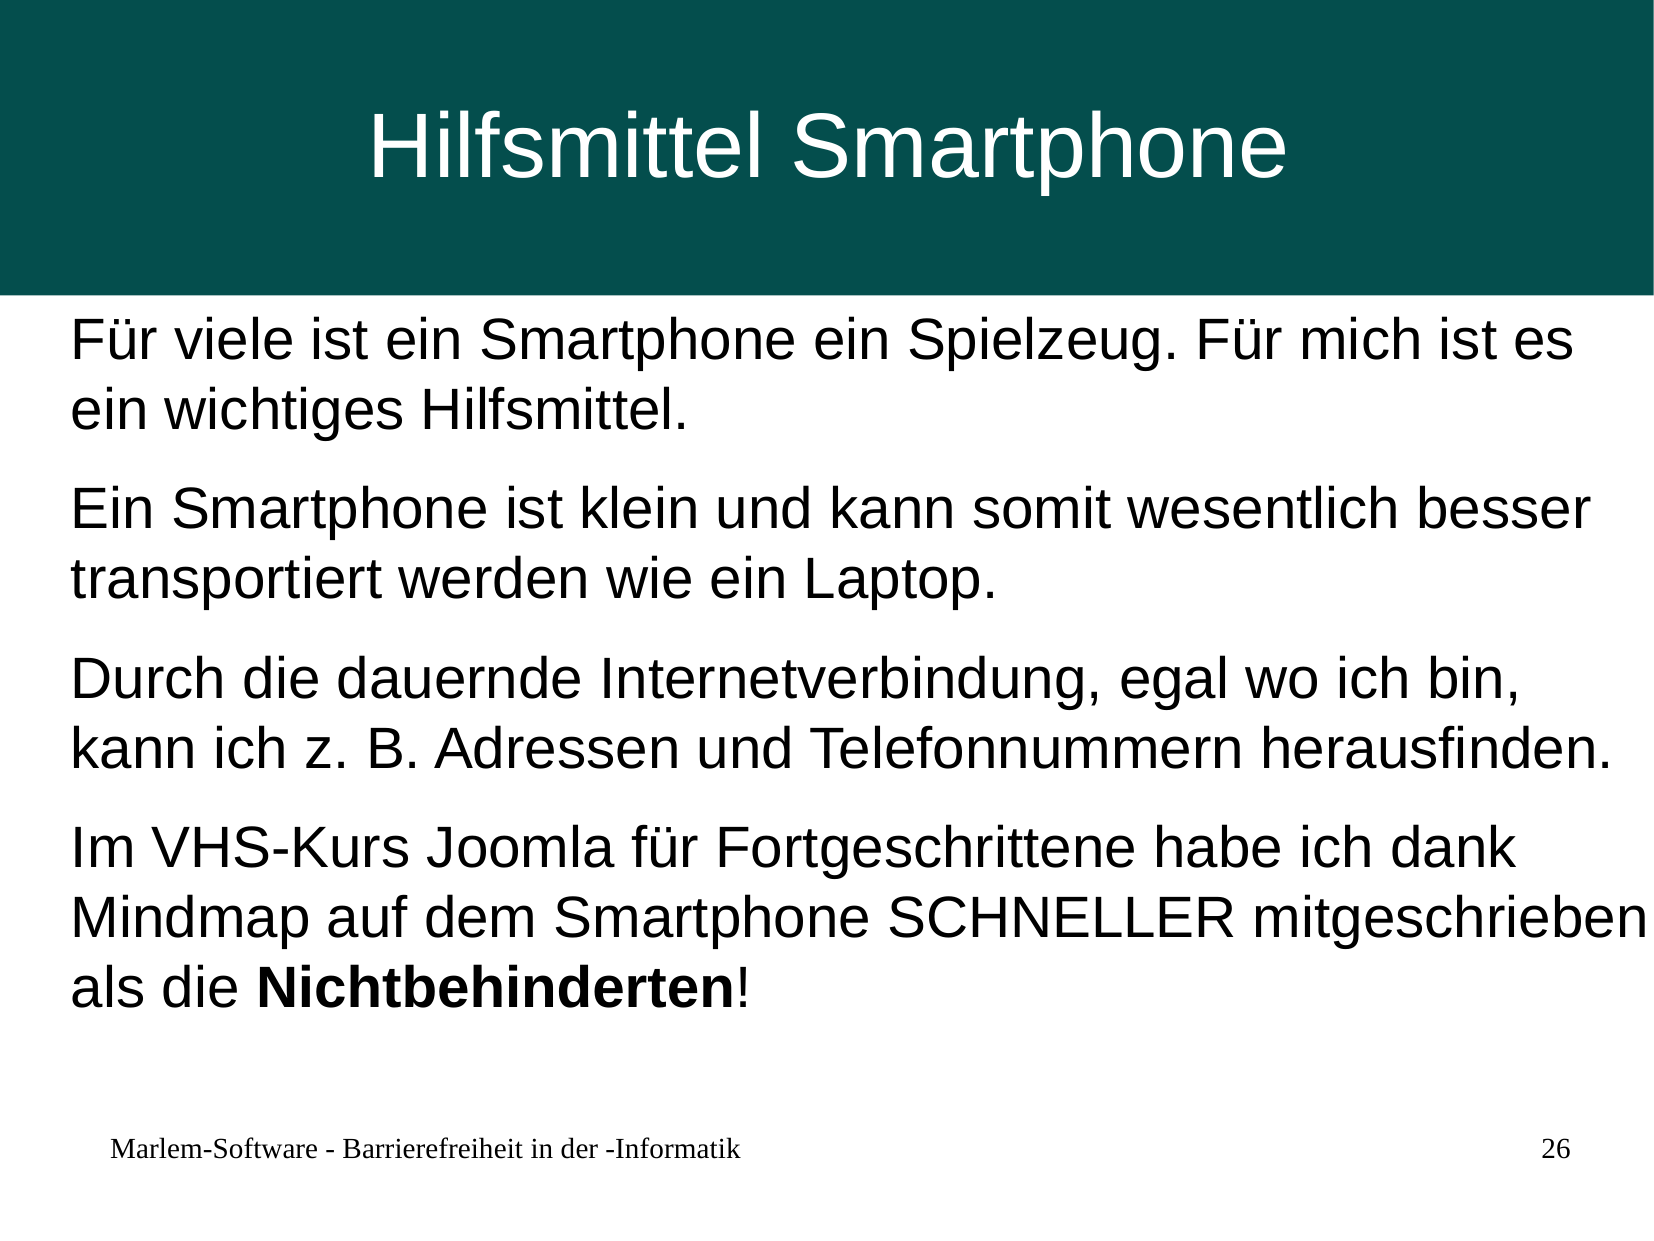

# Hilfsmittel Smartphone
Für viele ist ein Smartphone ein Spielzeug. Für mich ist es ein wichtiges Hilfsmittel.
Ein Smartphone ist klein und kann somit wesentlich besser transportiert werden wie ein Laptop.
Durch die dauernde Internetverbindung, egal wo ich bin, kann ich z. B. Adressen und Telefonnummern herausfinden.
Im VHS-Kurs Joomla für Fortgeschrittene habe ich dank Mindmap auf dem Smartphone SCHNELLER mitgeschrieben als die Nichtbehinderten!
Marlem-Software - Barrierefreiheit in der -Informatik
26